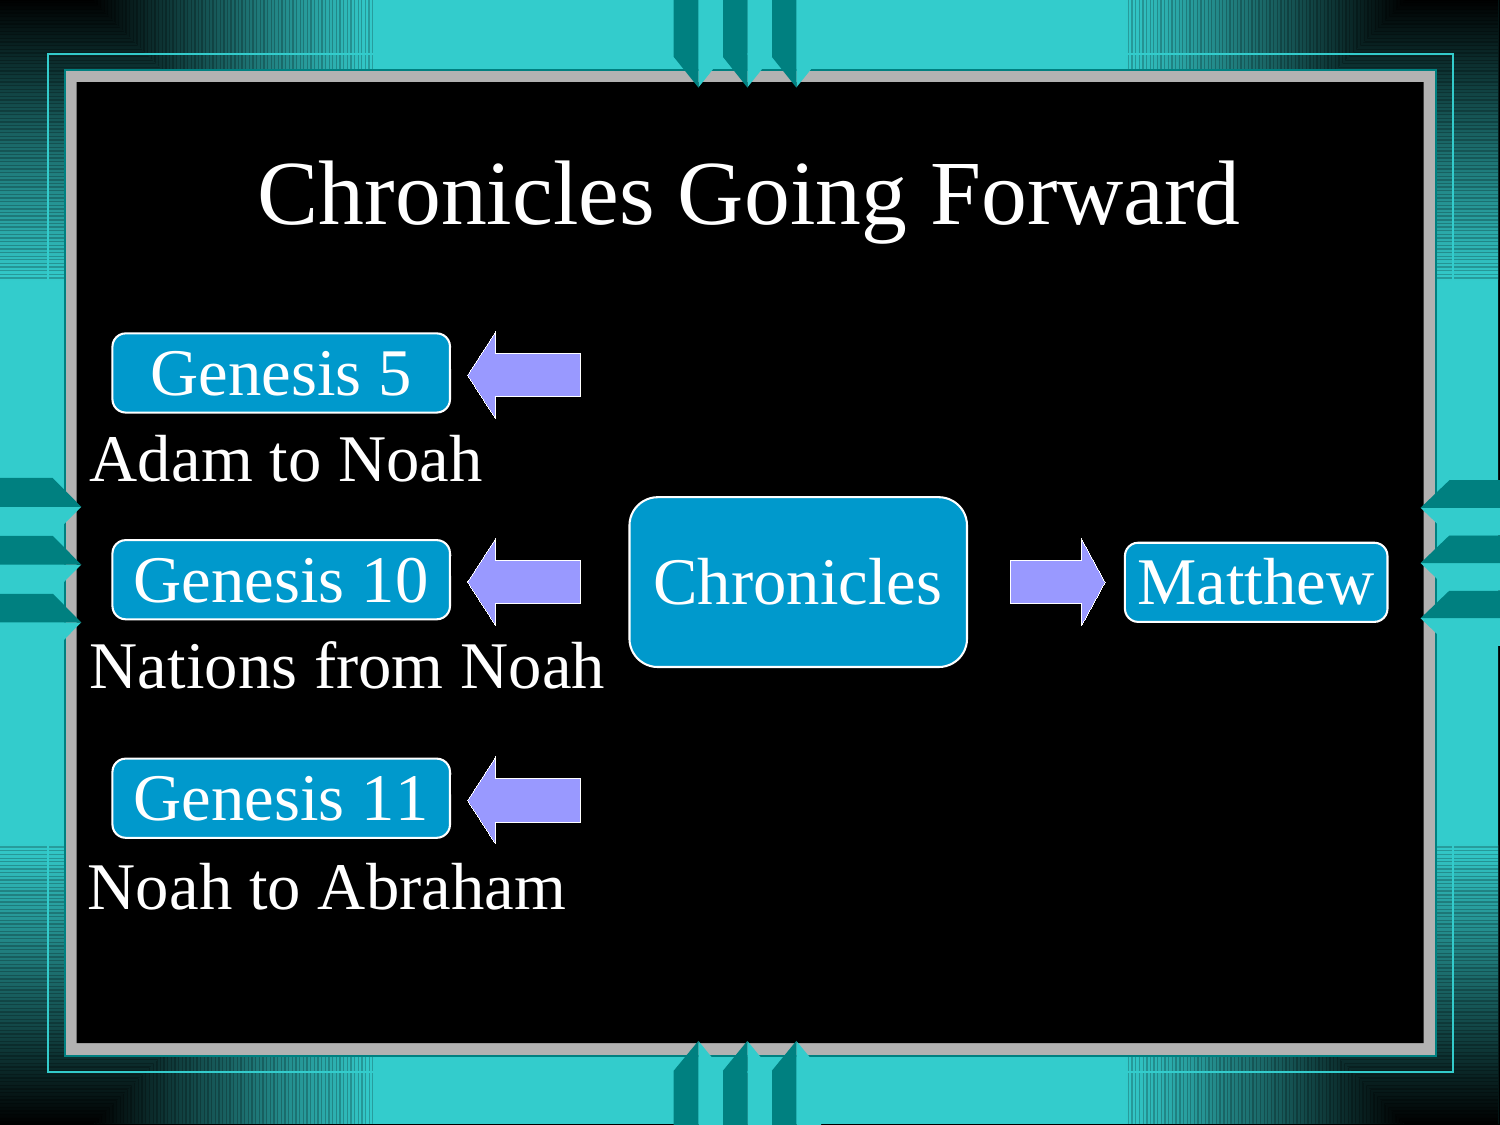

# Chronicles Going Forward
Genesis 5
Adam to Noah
Chronicles
Genesis 10
Matthew
Nations from Noah
Genesis 11
Noah to Abraham